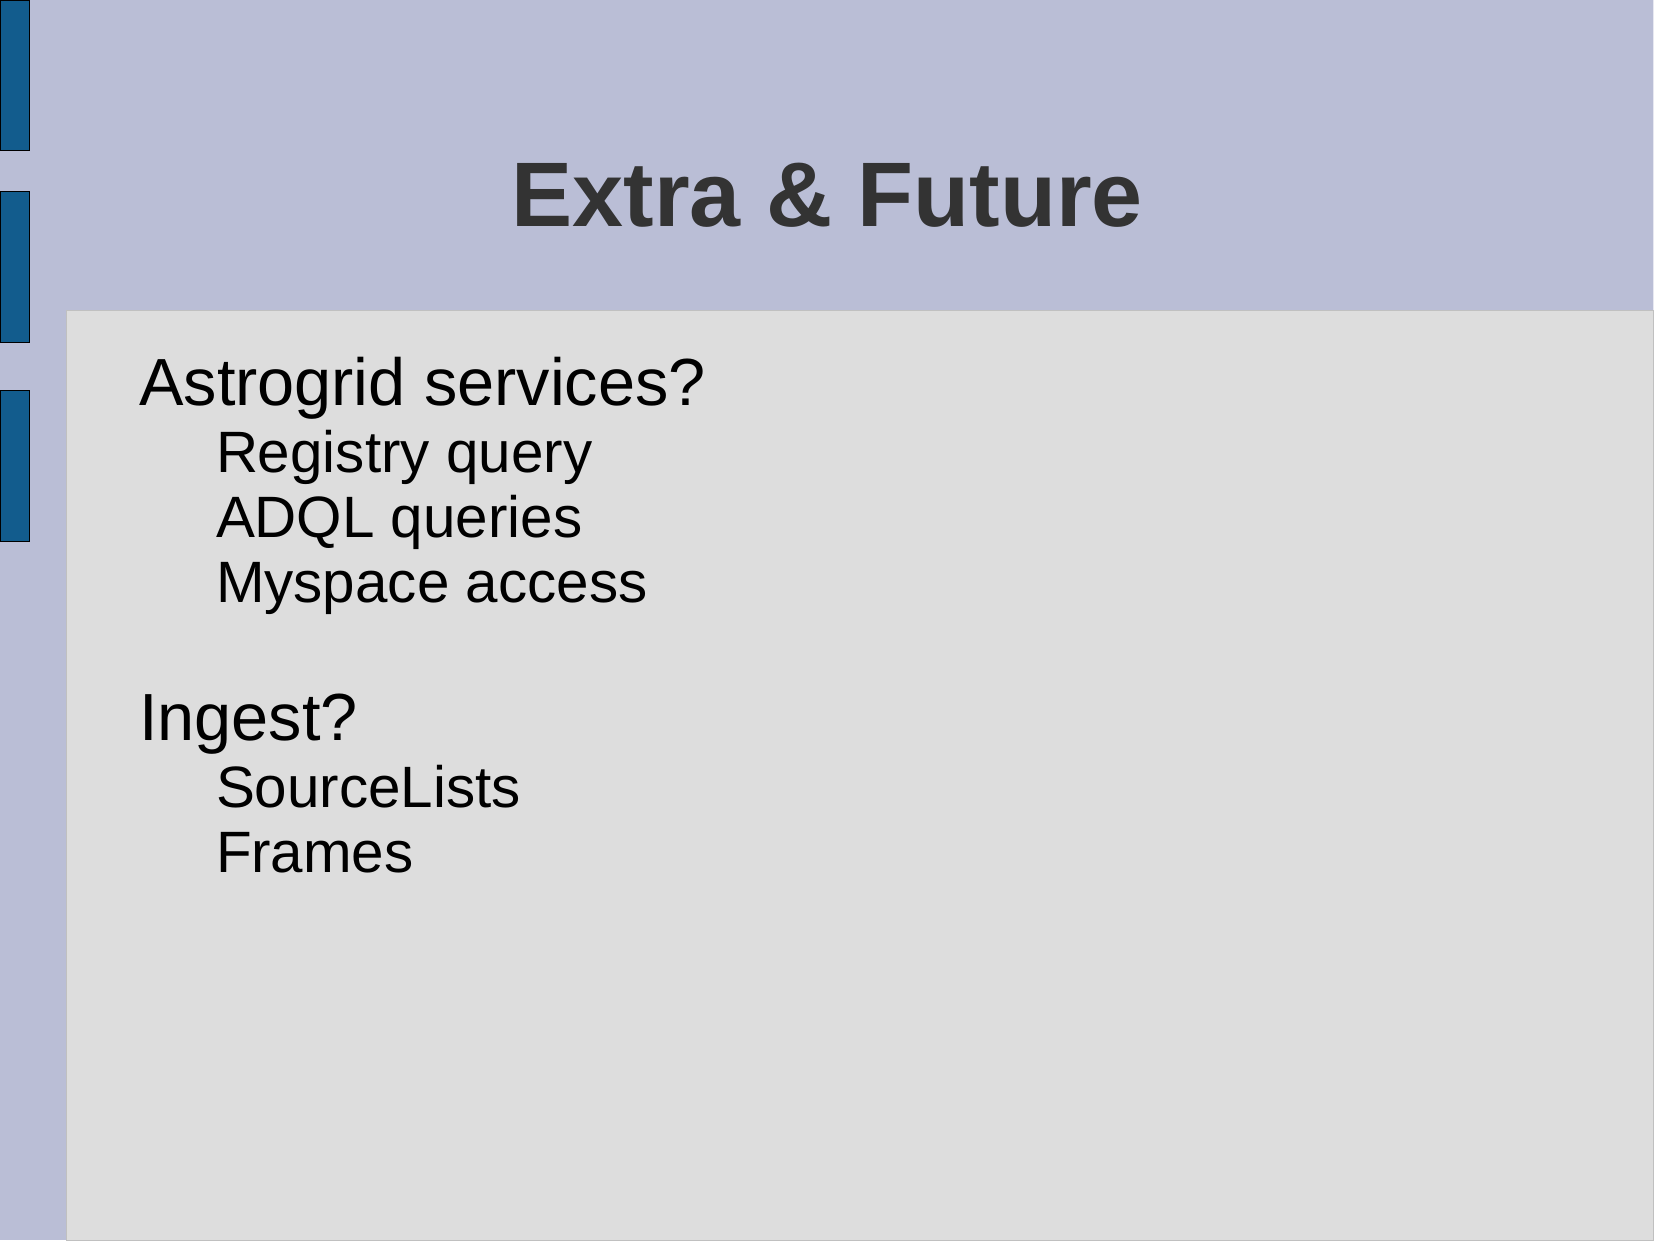

# Extra & Future
Astrogrid services?
Registry query
ADQL queries
Myspace access
Ingest?
SourceLists
Frames